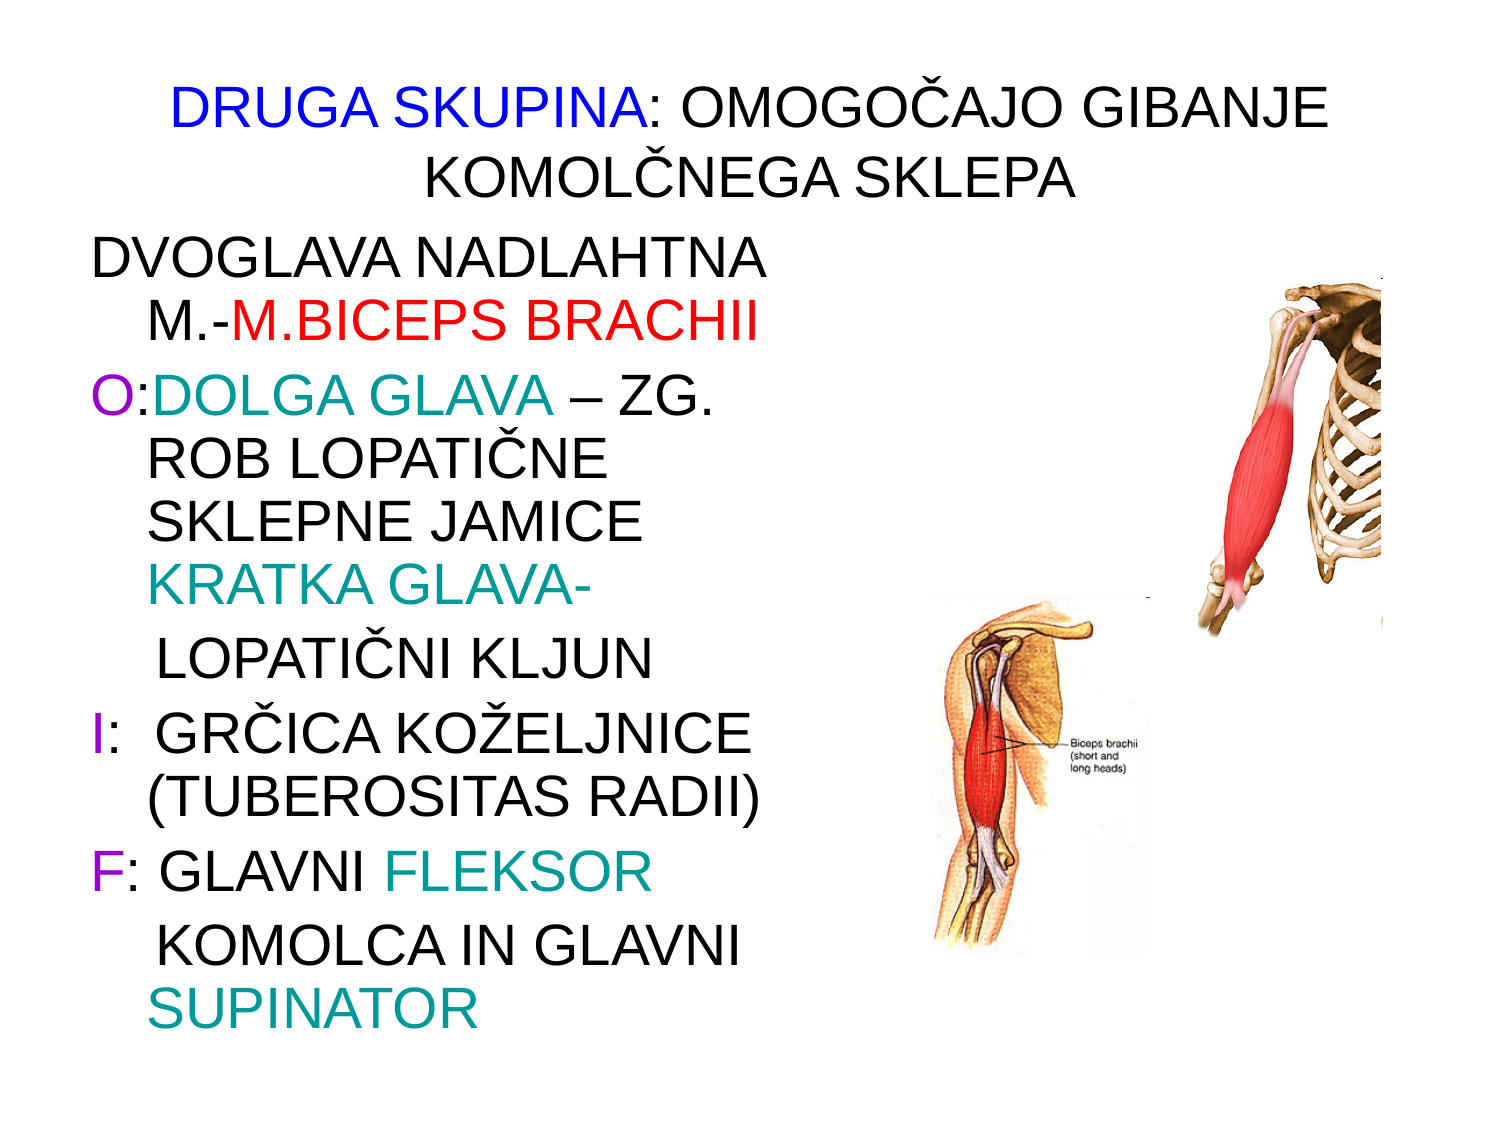

# DRUGA SKUPINA: OMOGOČAJO GIBANJE KOMOLČNEGA SKLEPA
DVOGLAVA NADLAHTNA M.-M.BICEPS BRACHII
O:DOLGA GLAVA – ZG. ROB LOPATIČNE SKLEPNE JAMICE KRATKA GLAVA-
 LOPATIČNI KLJUN
I: GRČICA KOŽELJNICE (TUBEROSITAS RADII)
F: GLAVNI FLEKSOR
 KOMOLCA IN GLAVNI SUPINATOR